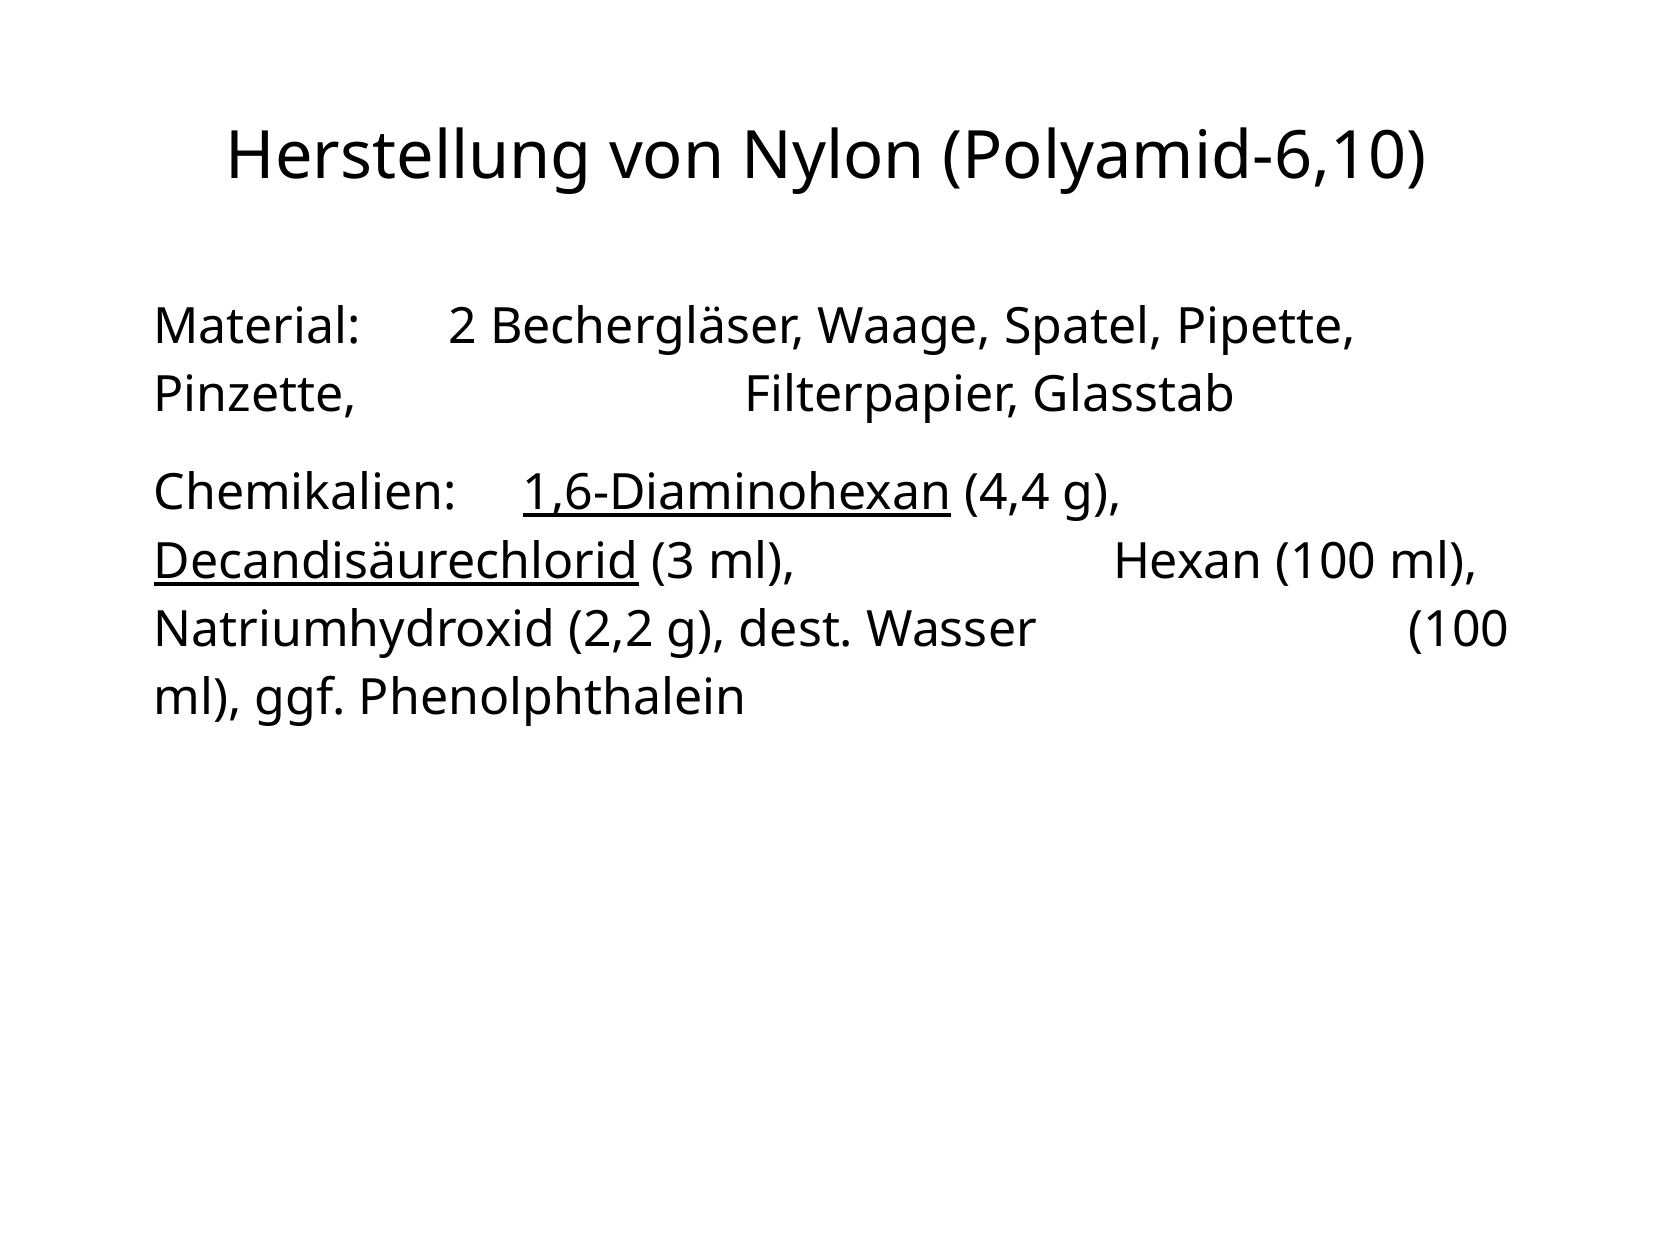

# Herstellung von Nylon (Polyamid-6,10)
Material: 		2 Bechergläser, Waage, Spatel, Pipette, Pinzette, 						Filterpapier, Glasstab
Chemikalien:	1,6-Diaminohexan (4,4 g), Decandisäurechlorid (3 ml), 					Hexan (100 ml), Natriumhydroxid (2,2 g), dest. Wasser 					(100 ml), ggf. Phenolphthalein